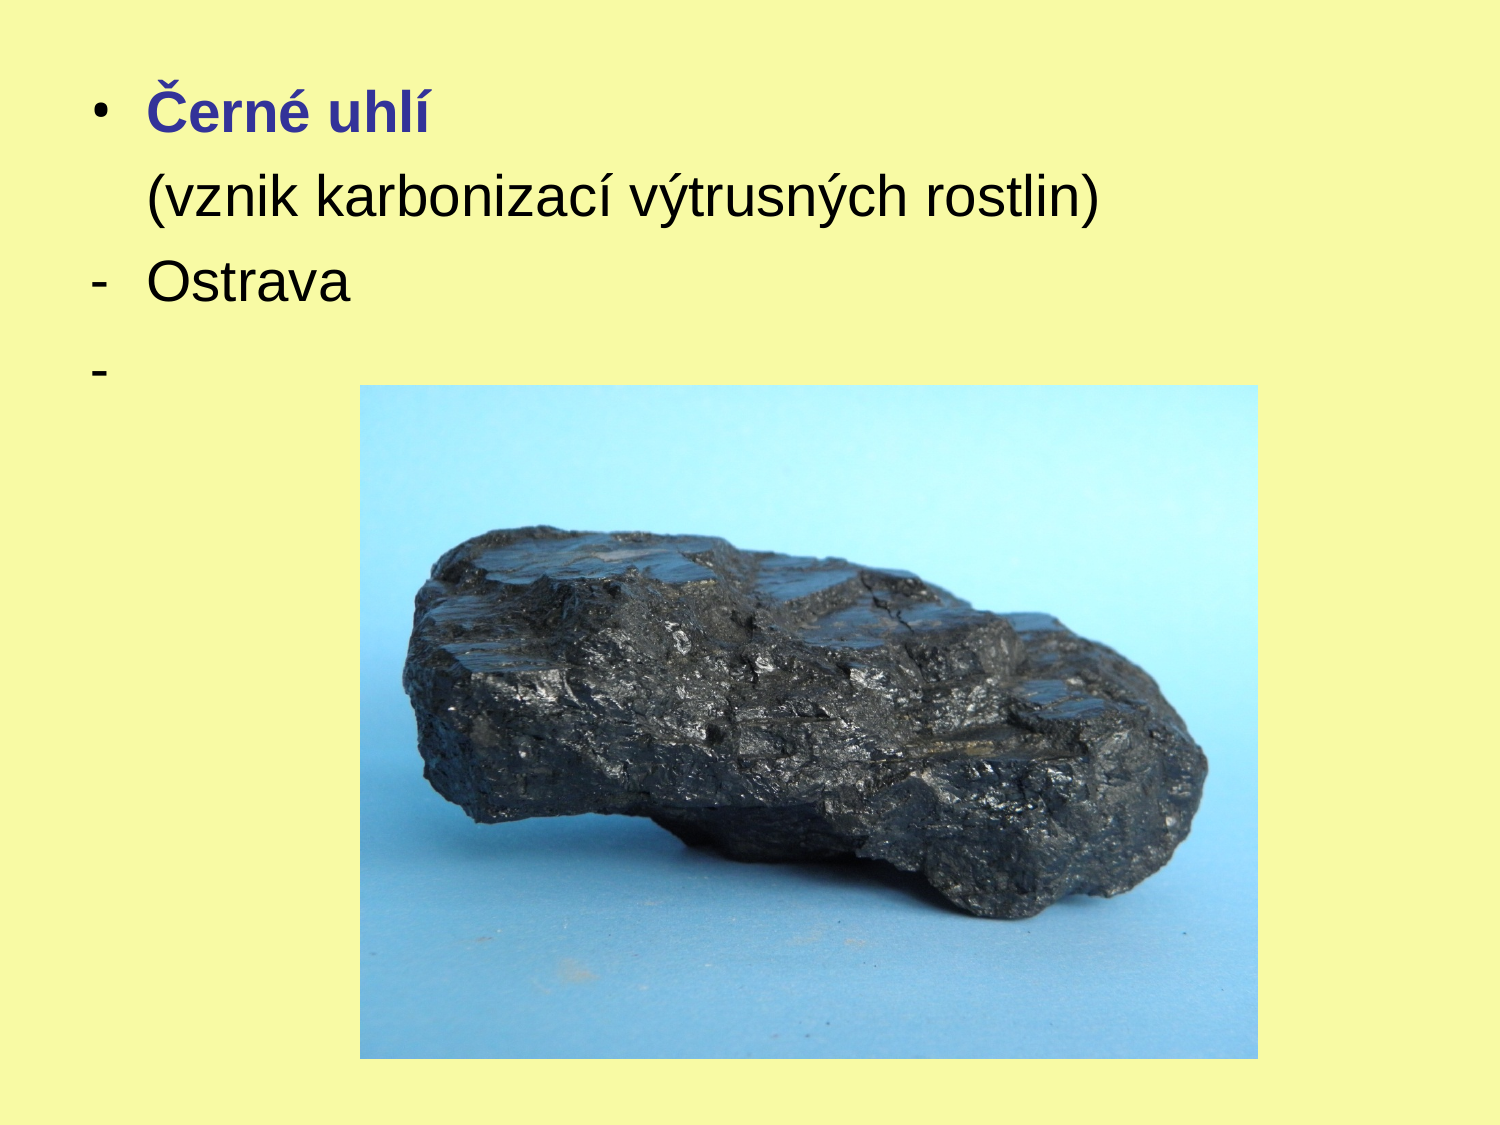

#
Černé uhlí
(vznik karbonizací výtrusných rostlin)
Ostrava